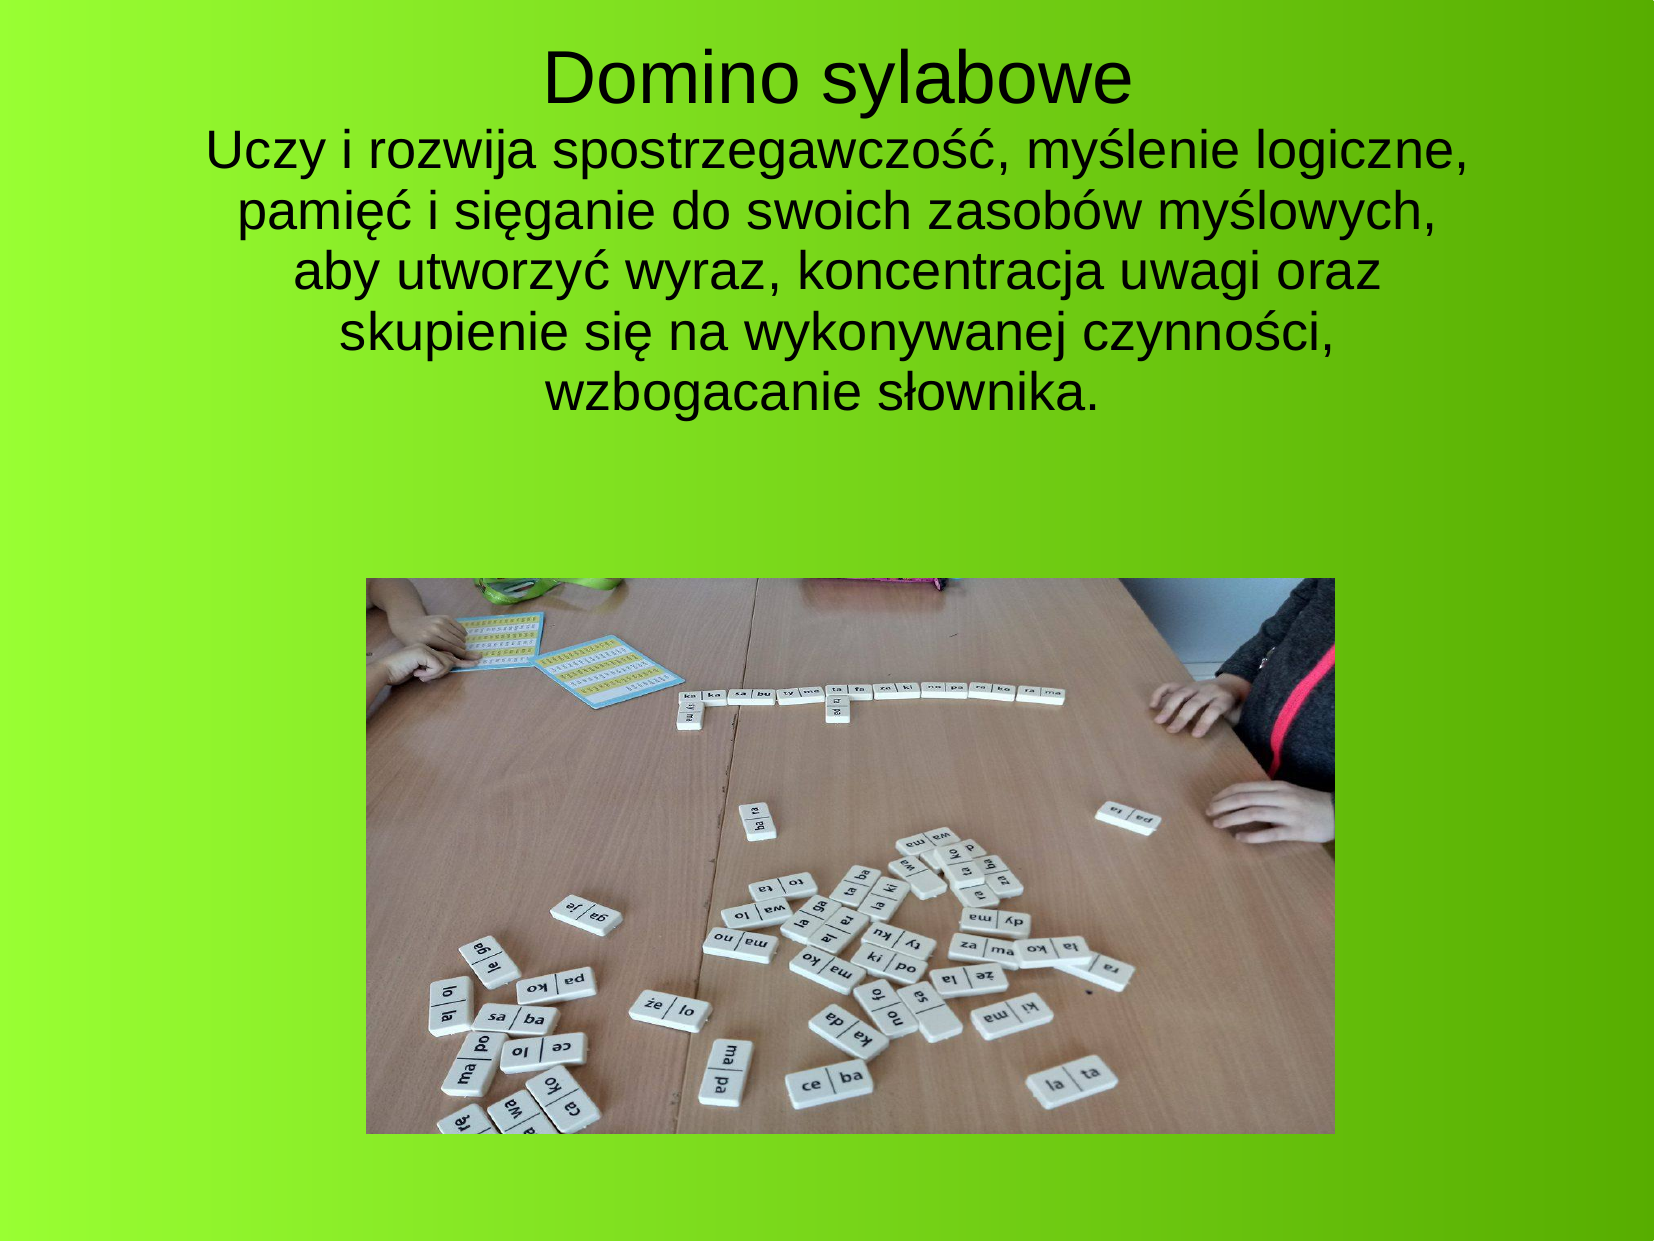

# Domino sylabowe Uczy i rozwija spostrzegawczość, myślenie logiczne, pamięć i sięganie do swoich zasobów myślowych, aby utworzyć wyraz, koncentracja uwagi oraz skupienie się na wykonywanej czynności, wzbogacanie słownika.